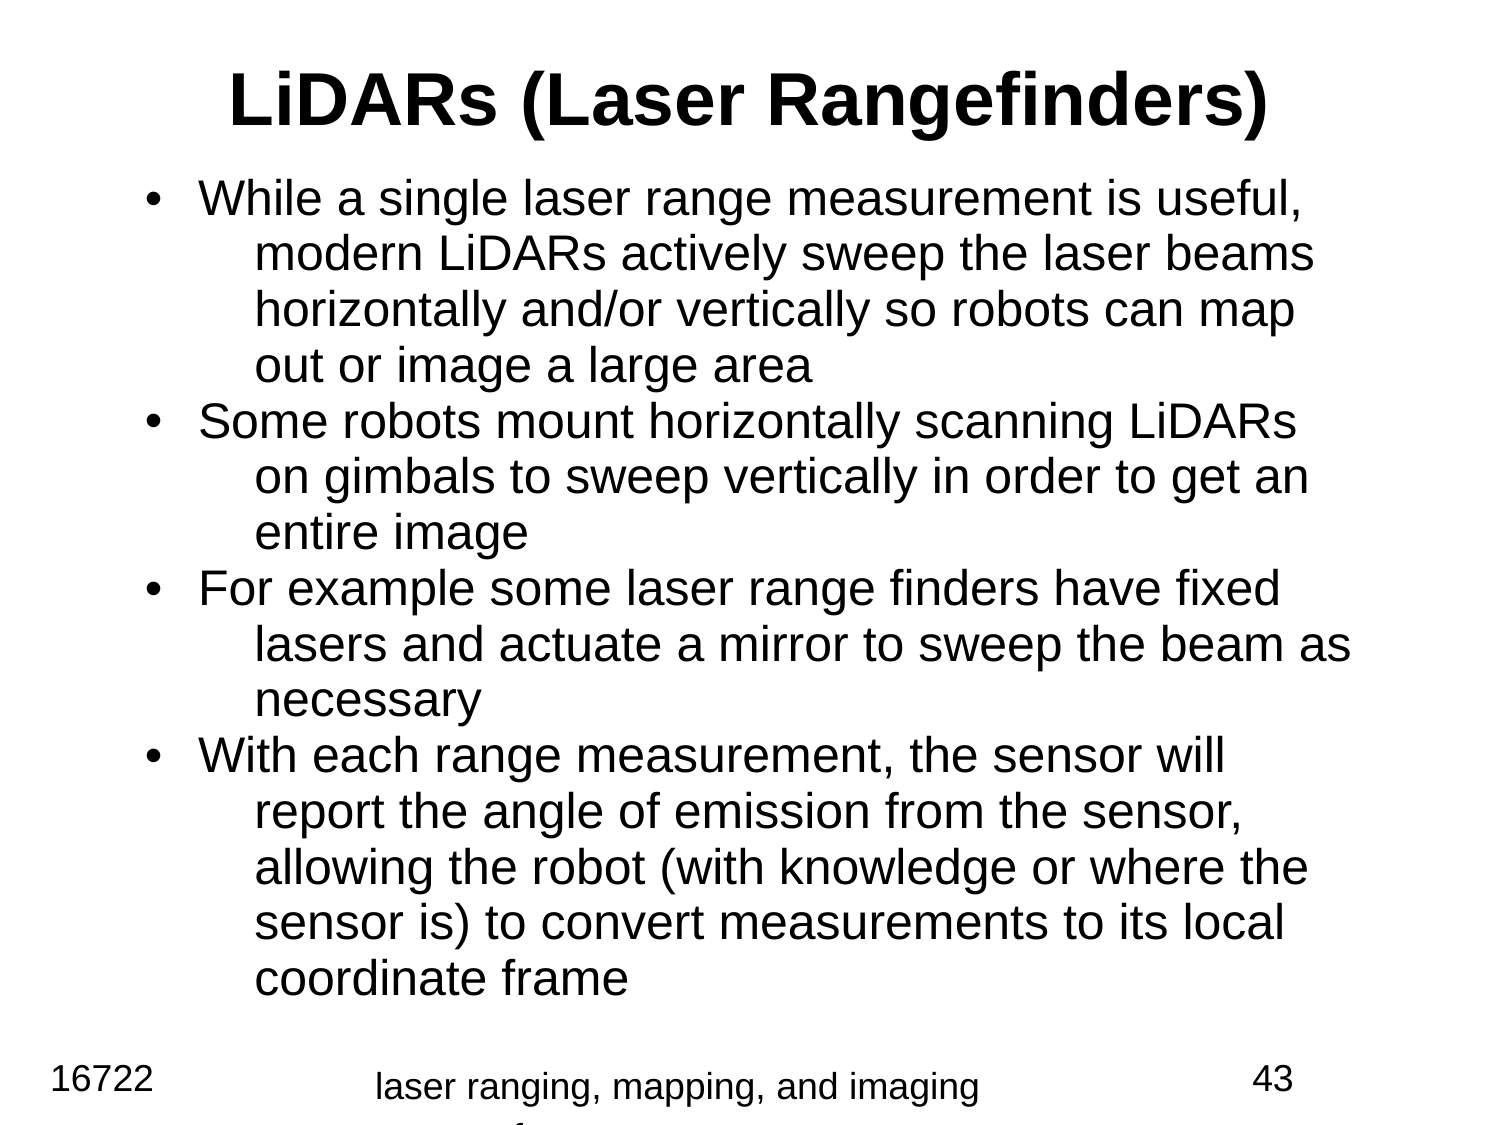

# LiDARs (Laser Rangefinders)
While a single laser range measurement is useful, modern LiDARs actively sweep the laser beams horizontally and/or vertically so robots can map out or image a large area
Some robots mount horizontally scanning LiDARs on gimbals to sweep vertically in order to get an entire image
For example some laser range finders have fixed lasers and actuate a mirror to sweep the beam as necessary
With each range measurement, the sensor will report the angle of emission from the sensor, allowing the robot (with knowledge or where the sensor is) to convert measurements to its local coordinate frame
<date/time>16722
<footer>laser ranging, mapping, and imaging systems for
exploration robots